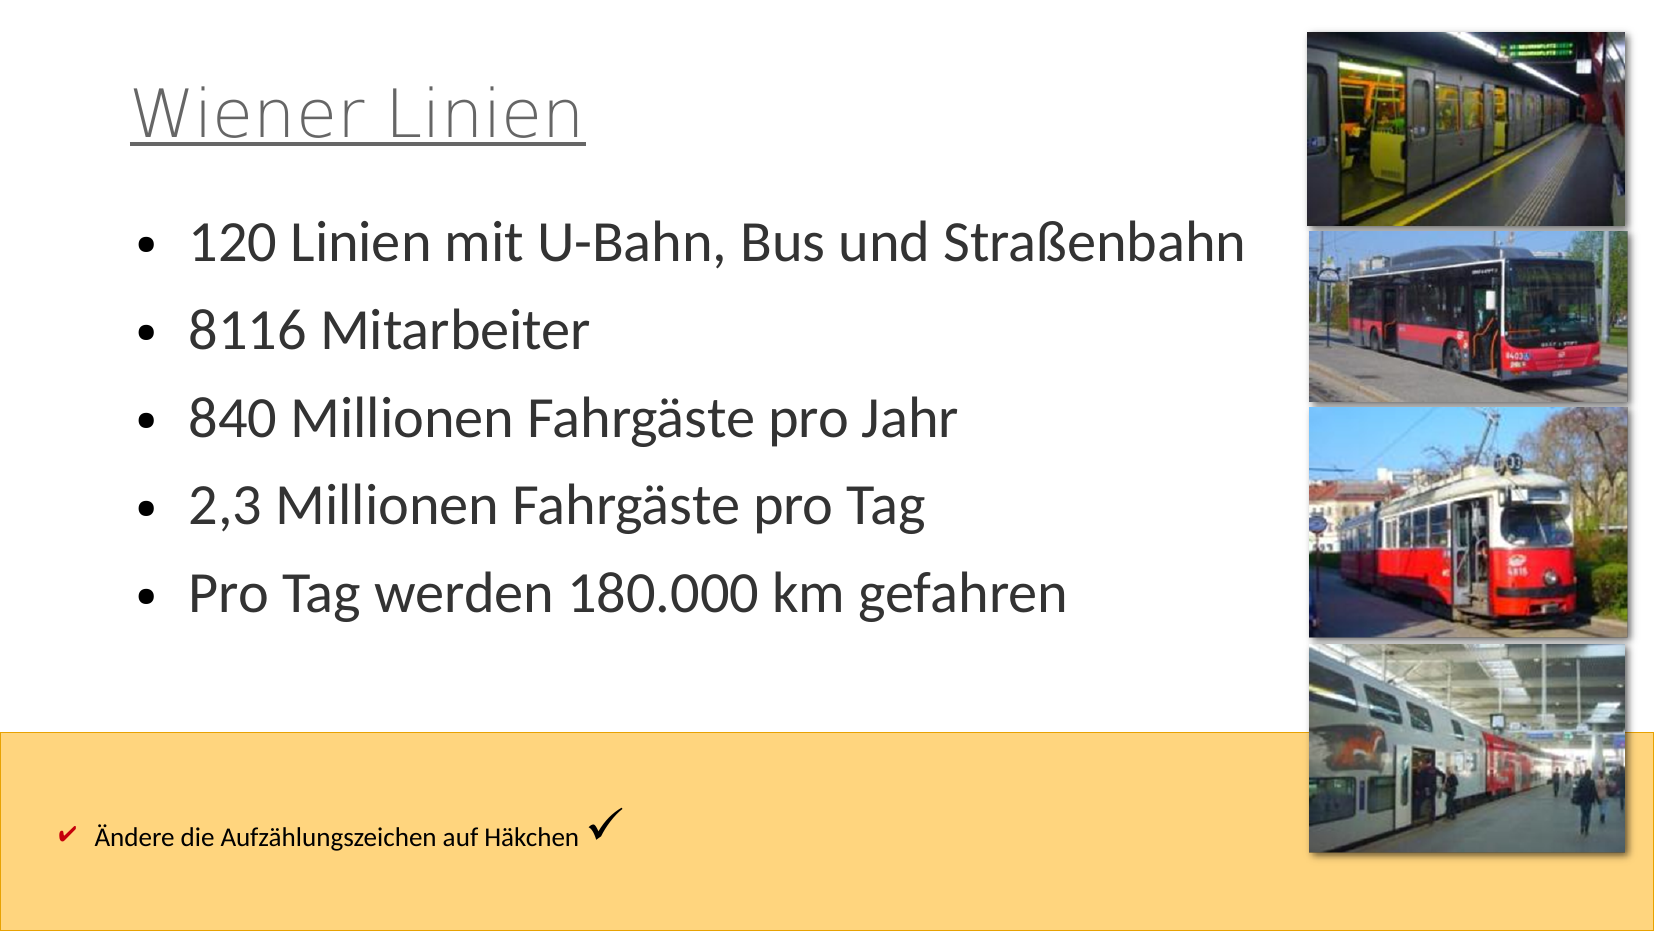

# Wiener Linien
120 Linien mit U-Bahn, Bus und Straßenbahn
8116 Mitarbeiter
840 Millionen Fahrgäste pro Jahr
2,3 Millionen Fahrgäste pro Tag
Pro Tag werden 180.000 km gefahren
Ändere die Aufzählungszeichen auf Häkchen ✓